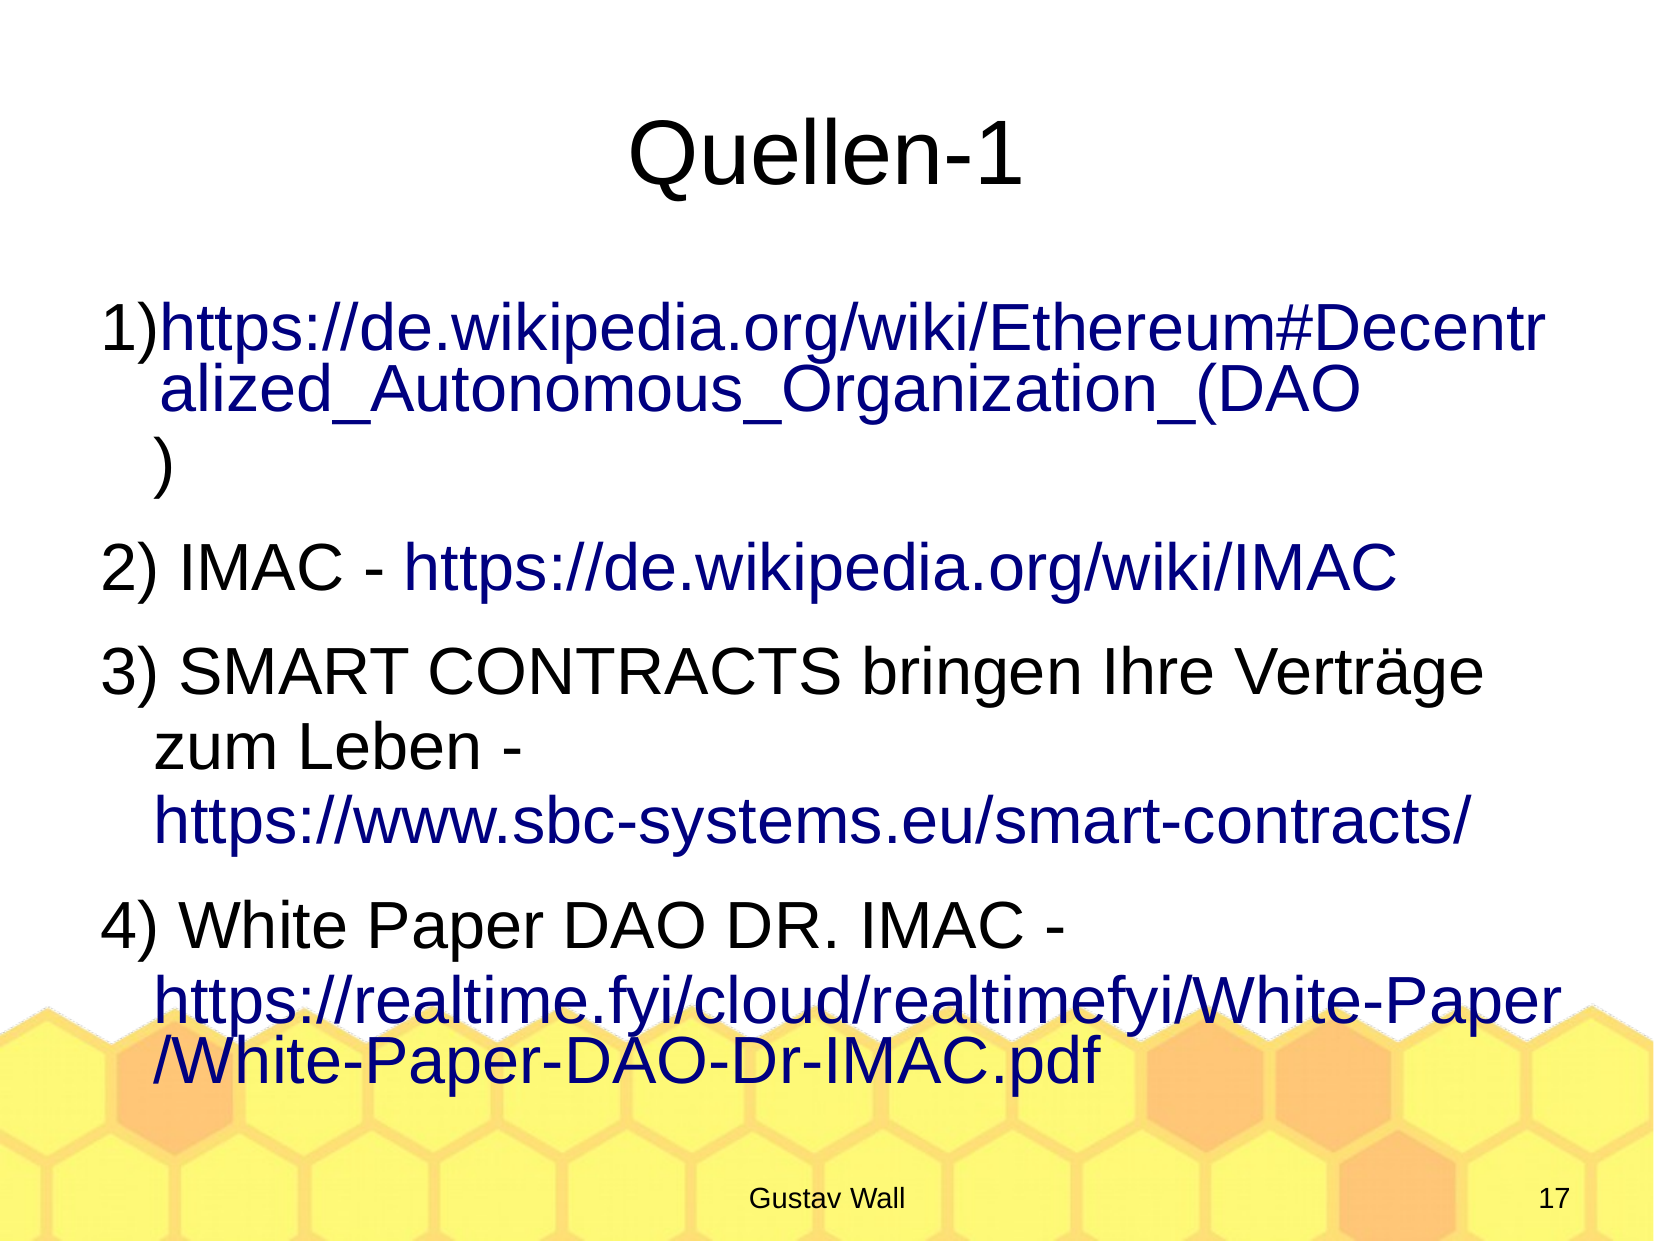

# Quellen-1
https://de.wikipedia.org/wiki/Ethereum#Decentralized_Autonomous_Organization_(DAO)
 IMAC - https://de.wikipedia.org/wiki/IMAC
 SMART CONTRACTS bringen Ihre Verträge zum Leben - https://www.sbc-systems.eu/smart-contracts/
 White Paper DAO DR. IMAC - https://realtime.fyi/cloud/realtimefyi/White-Paper/White-Paper-DAO-Dr-IMAC.pdf
Gustav Wall
17